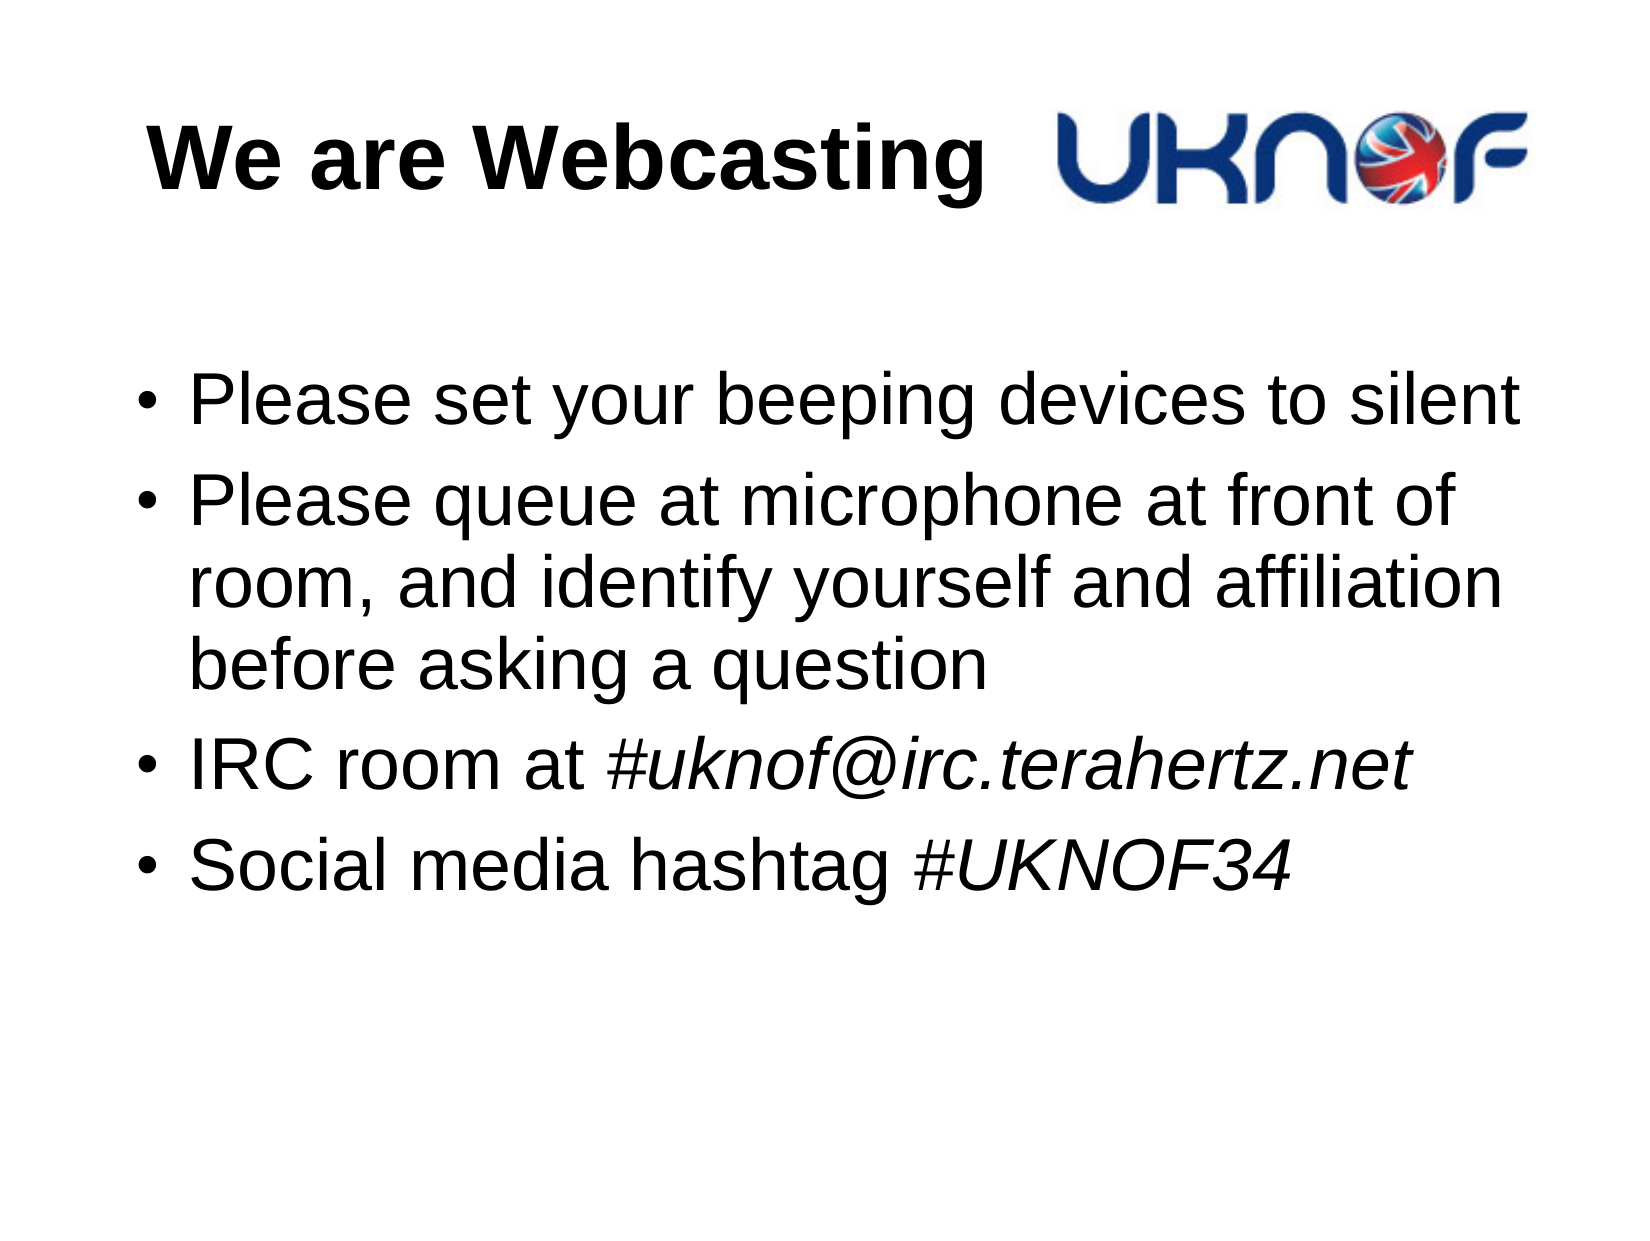

# We are Webcasting
Please set your beeping devices to silent
Please queue at microphone at front of room, and identify yourself and affiliation before asking a question
IRC room at #uknof@irc.terahertz.net
Social media hashtag #UKNOF34